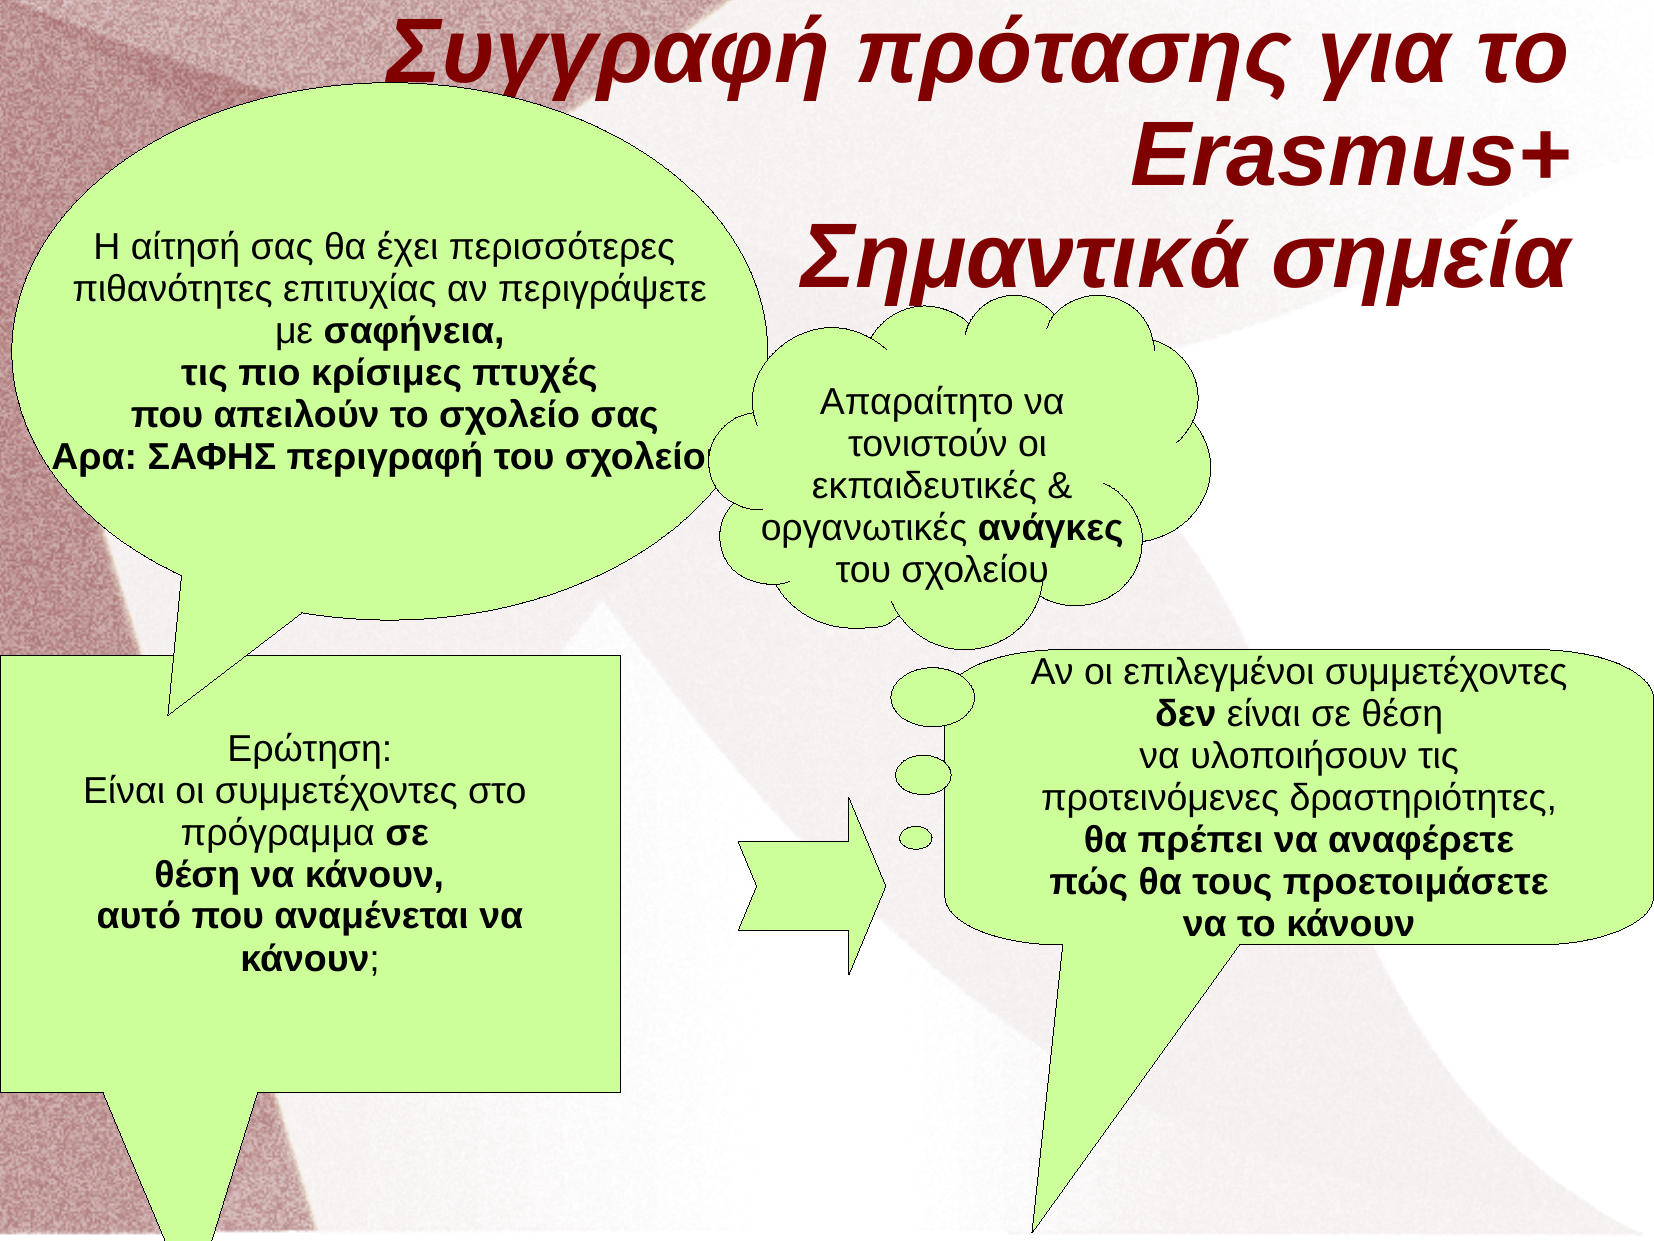

# Συγγραφή πρότασης για το Erasmus+ Σημαντικά σημεία
Η αίτησή σας θα έχει περισσότερες
πιθανότητες επιτυχίας αν περιγράψετε
 με σαφήνεια,
τις πιο κρίσιμες πτυχές
 που απειλούν το σχολείο σας
Αρα: ΣΑΦΗΣ περιγραφή του σχολείου
Απαραίτητο να
 τονιστούν οι
εκπαιδευτικές &
οργανωτικές ανάγκες
του σχολείου
Αν οι επιλεγμένοι συμμετέχοντες
 δεν είναι σε θέση
να υλοποιήσουν τις
 προτεινόμενες δραστηριότητες,
θα πρέπει να αναφέρετε
 πώς θα τους προετοιμάσετε
να το κάνουν
Ερώτηση:
Είναι οι συμμετέχοντες στο
πρόγραμμα σε
θέση να κάνουν,
αυτό που αναμένεται να
κάνουν;